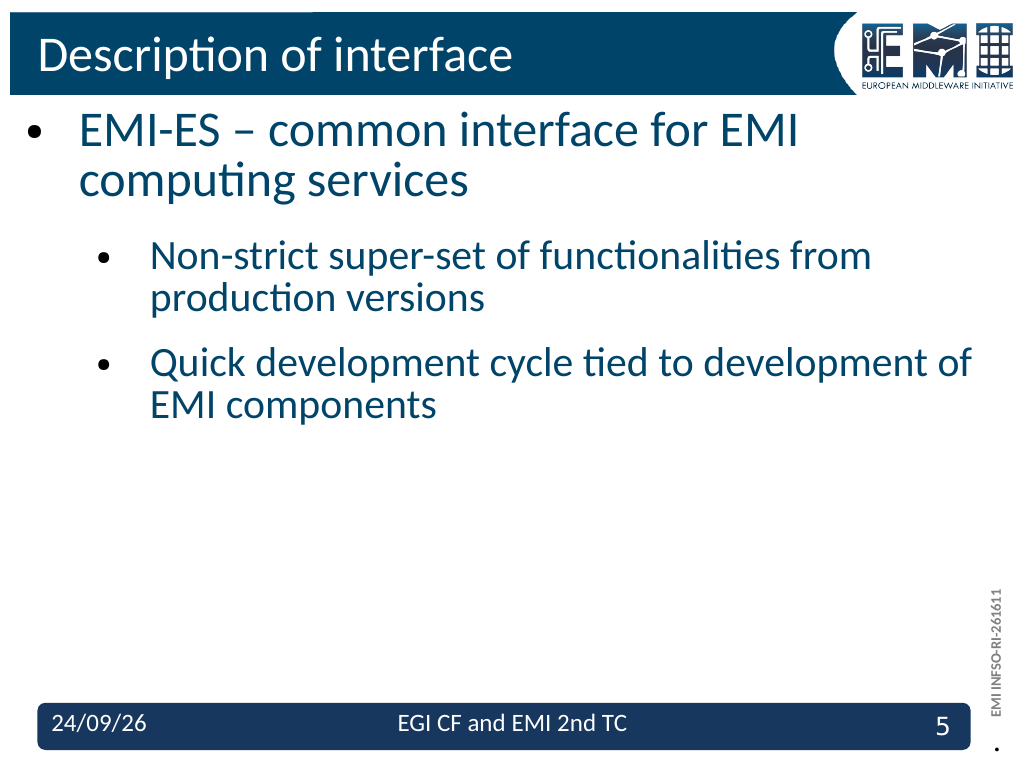

# Description of interface
EMI-ES – common interface for EMI computing services
Non-strict super-set of functionalities from production versions
Quick development cycle tied to development of EMI components
EGI CF and EMI 2nd TC
5